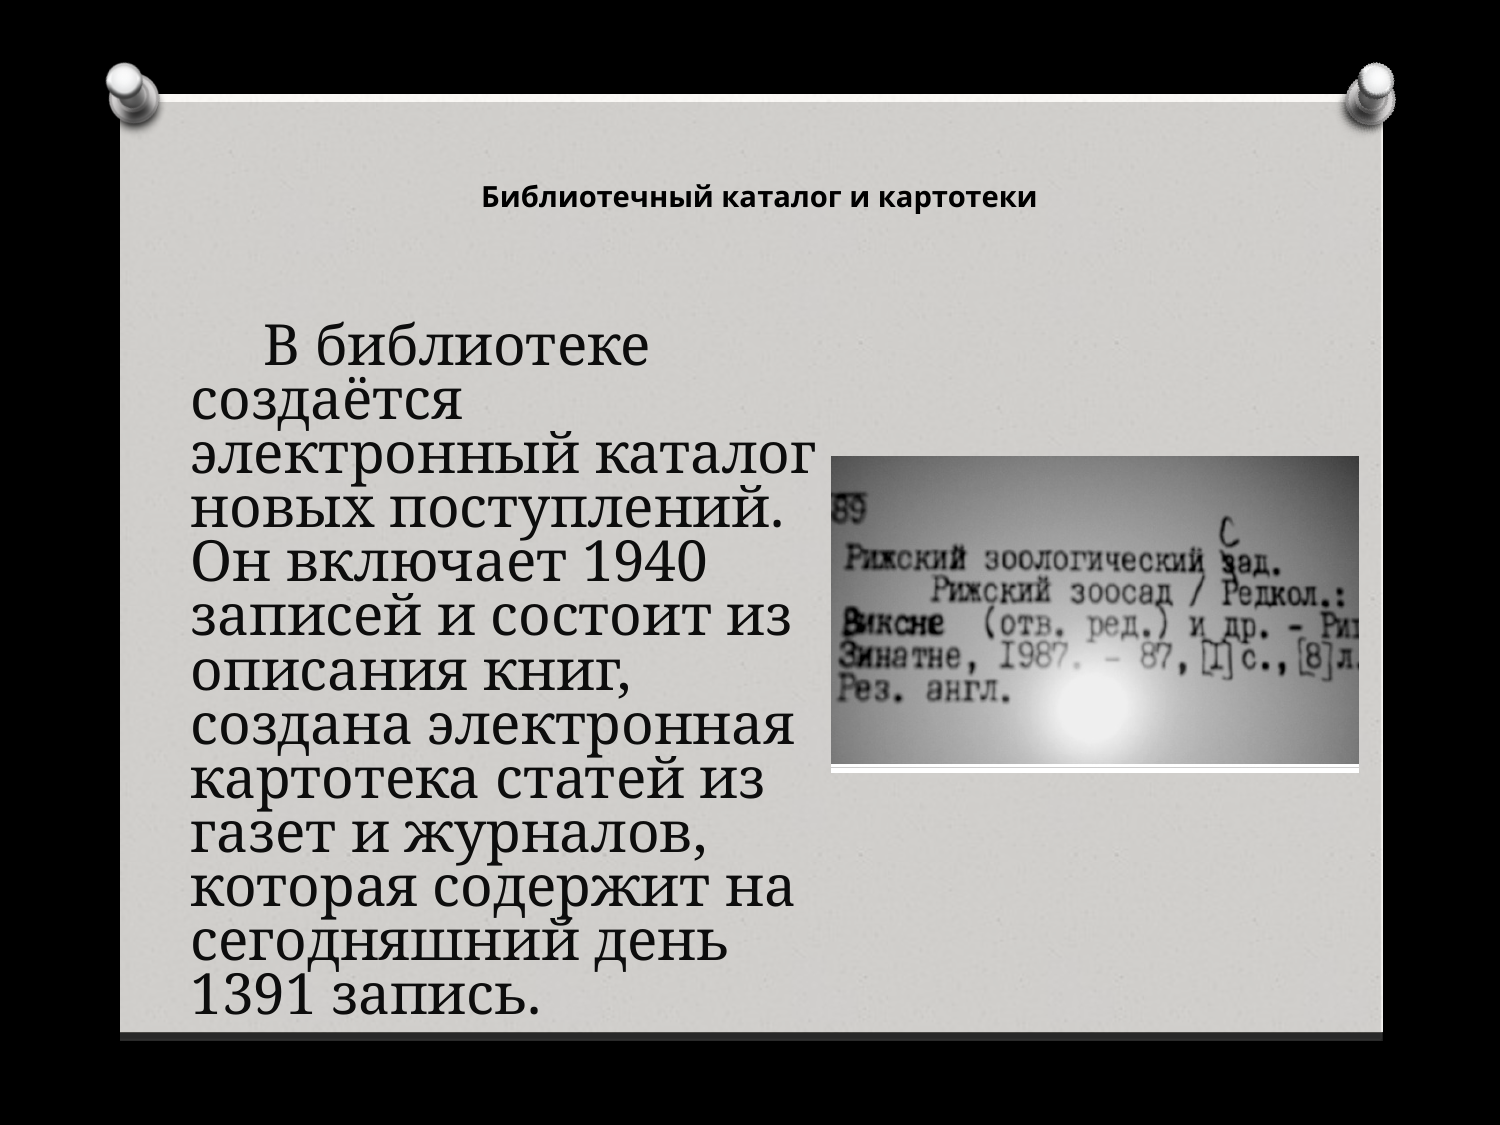

# Библиотечный каталог и картотеки
	В библиотеке создаётся электронный каталог новых поступлений. Он включает 1940 записей и состоит из описания книг, создана электронная картотека статей из газет и журналов, которая содержит на сегодняшний день 1391 запись.